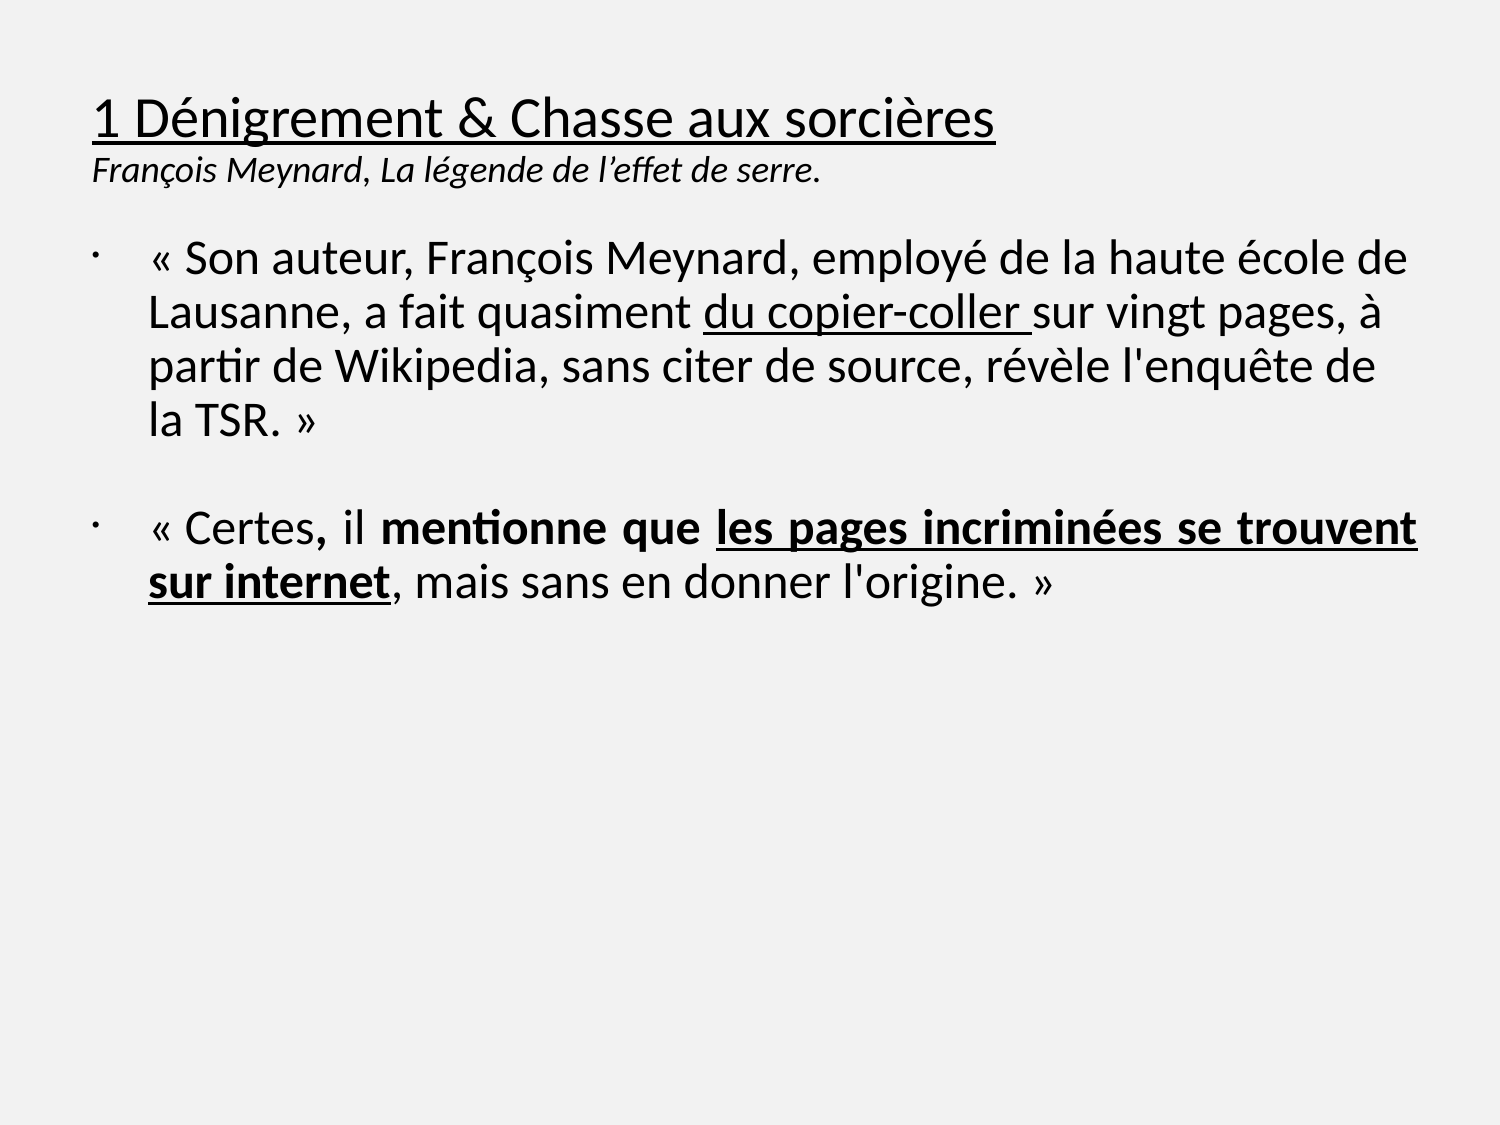

# 1 Dénigrement & Chasse aux sorcières
François Meynard, La légende de l’effet de serre.
« Son auteur, François Meynard, employé de la haute école de Lausanne, a fait quasiment du copier-coller sur vingt pages, à partir de Wikipedia, sans citer de source, révèle l'enquête de la TSR. »
« Certes, il mentionne que les pages incriminées se trouvent sur internet, mais sans en donner l'origine. »